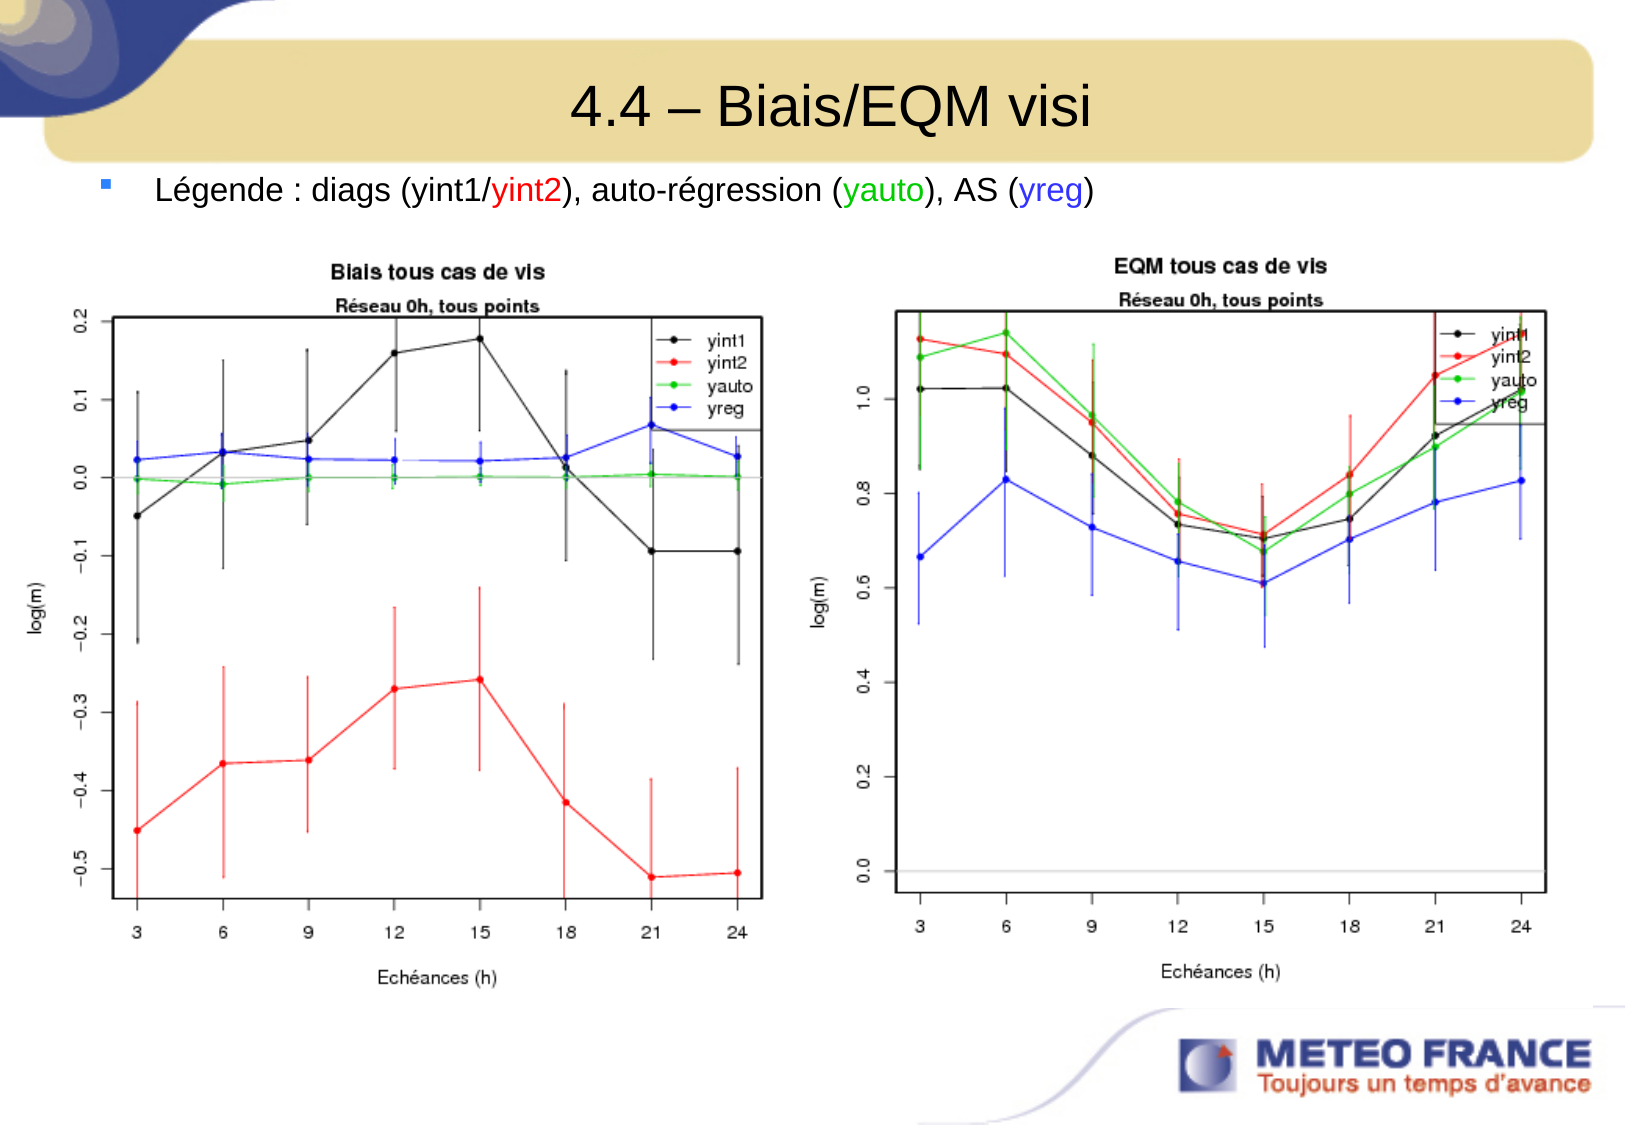

# 4.4 – Biais/EQM visi
Légende : diags (yint1/yint2), auto-régression (yauto), AS (yreg)
Techniques et Organisation de la prévision - septembre 2011